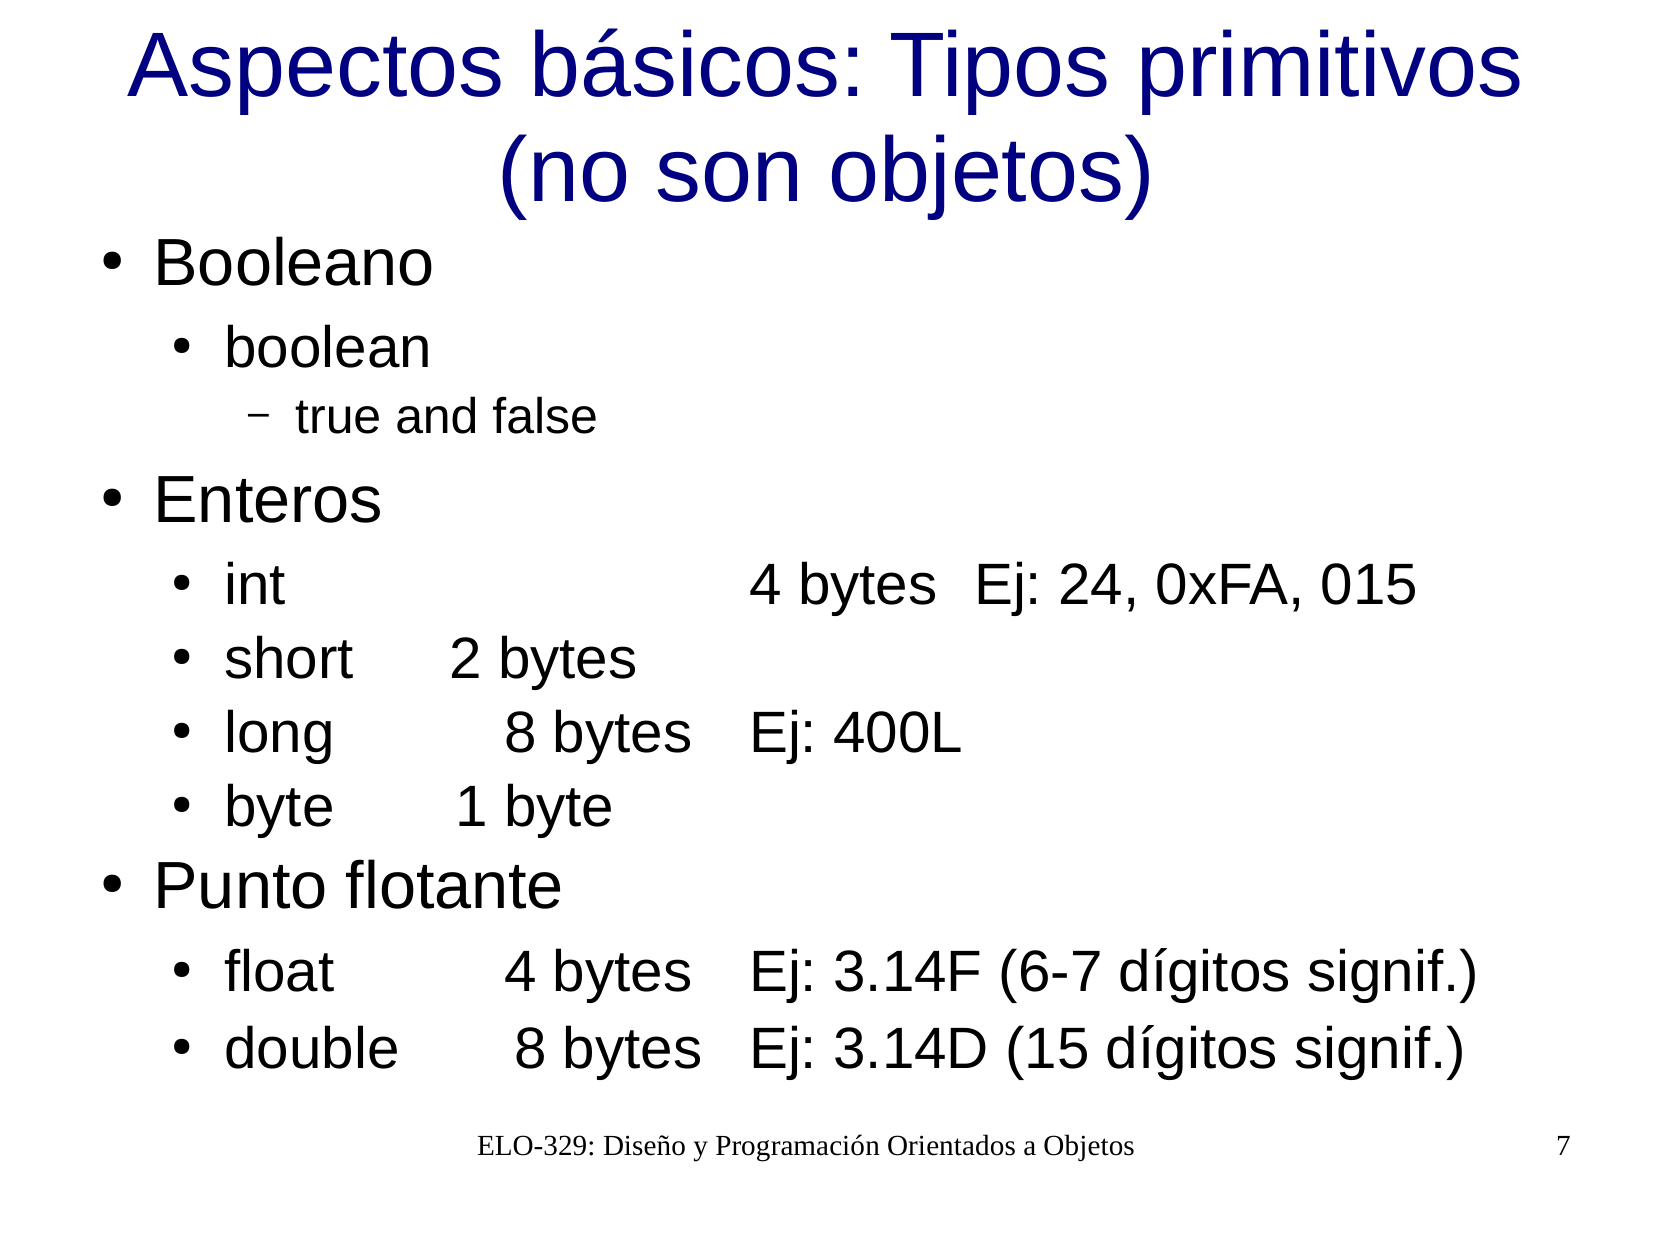

# Aspectos básicos: Tipos primitivos (no son objetos)‏
Booleano
boolean
true and false
Enteros
int					 	4 bytes	Ej: 24, 0xFA, 015
short 	2 bytes
long 	 8 bytes	Ej: 400L
byte	 1 byte
Punto flotante
float	 4 bytes 	Ej: 3.14F (6-7 dígitos signif.)‏
double	 8 bytes 	Ej: 3.14D (15 dígitos signif.)‏
7